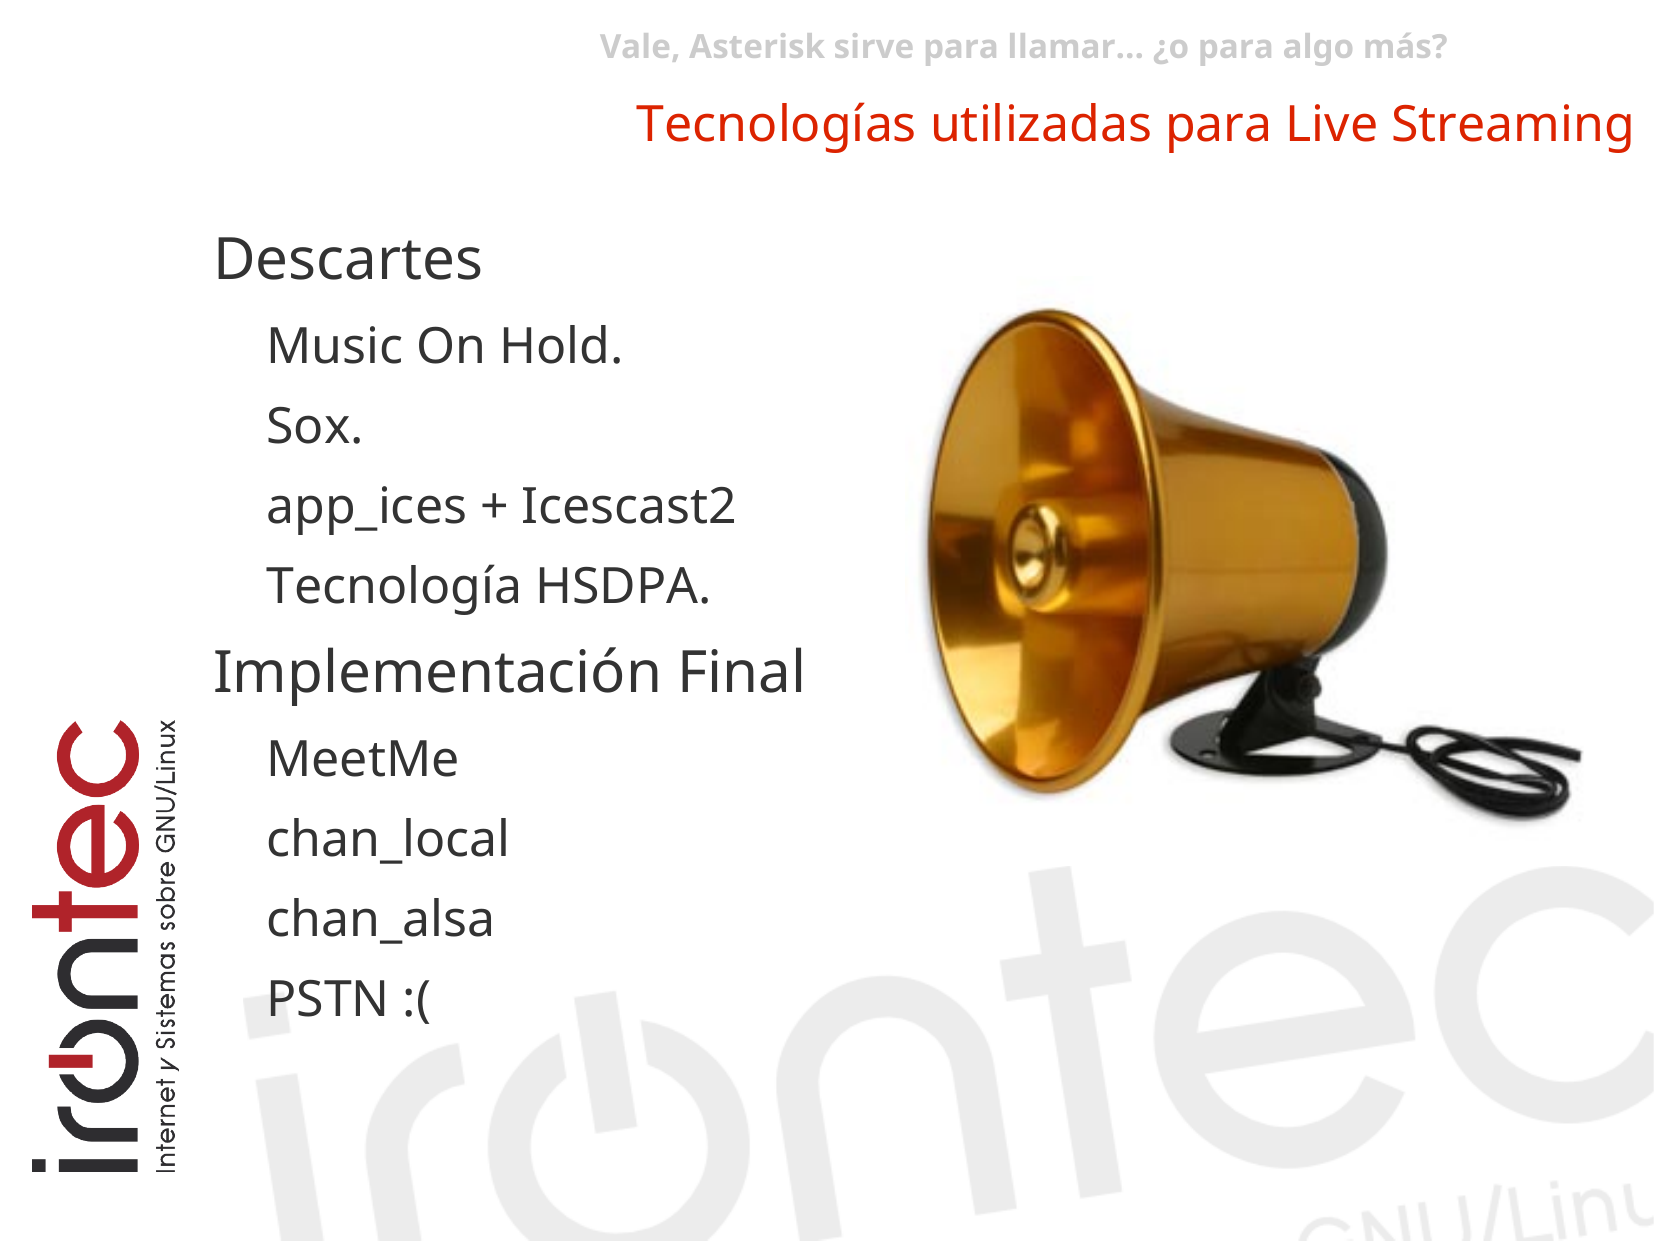

# Tecnologías utilizadas para Live Streaming
Descartes
Music On Hold.
Sox.
app_ices + Icescast2
Tecnología HSDPA.
Implementación Final
MeetMe
chan_local
chan_alsa
PSTN :(